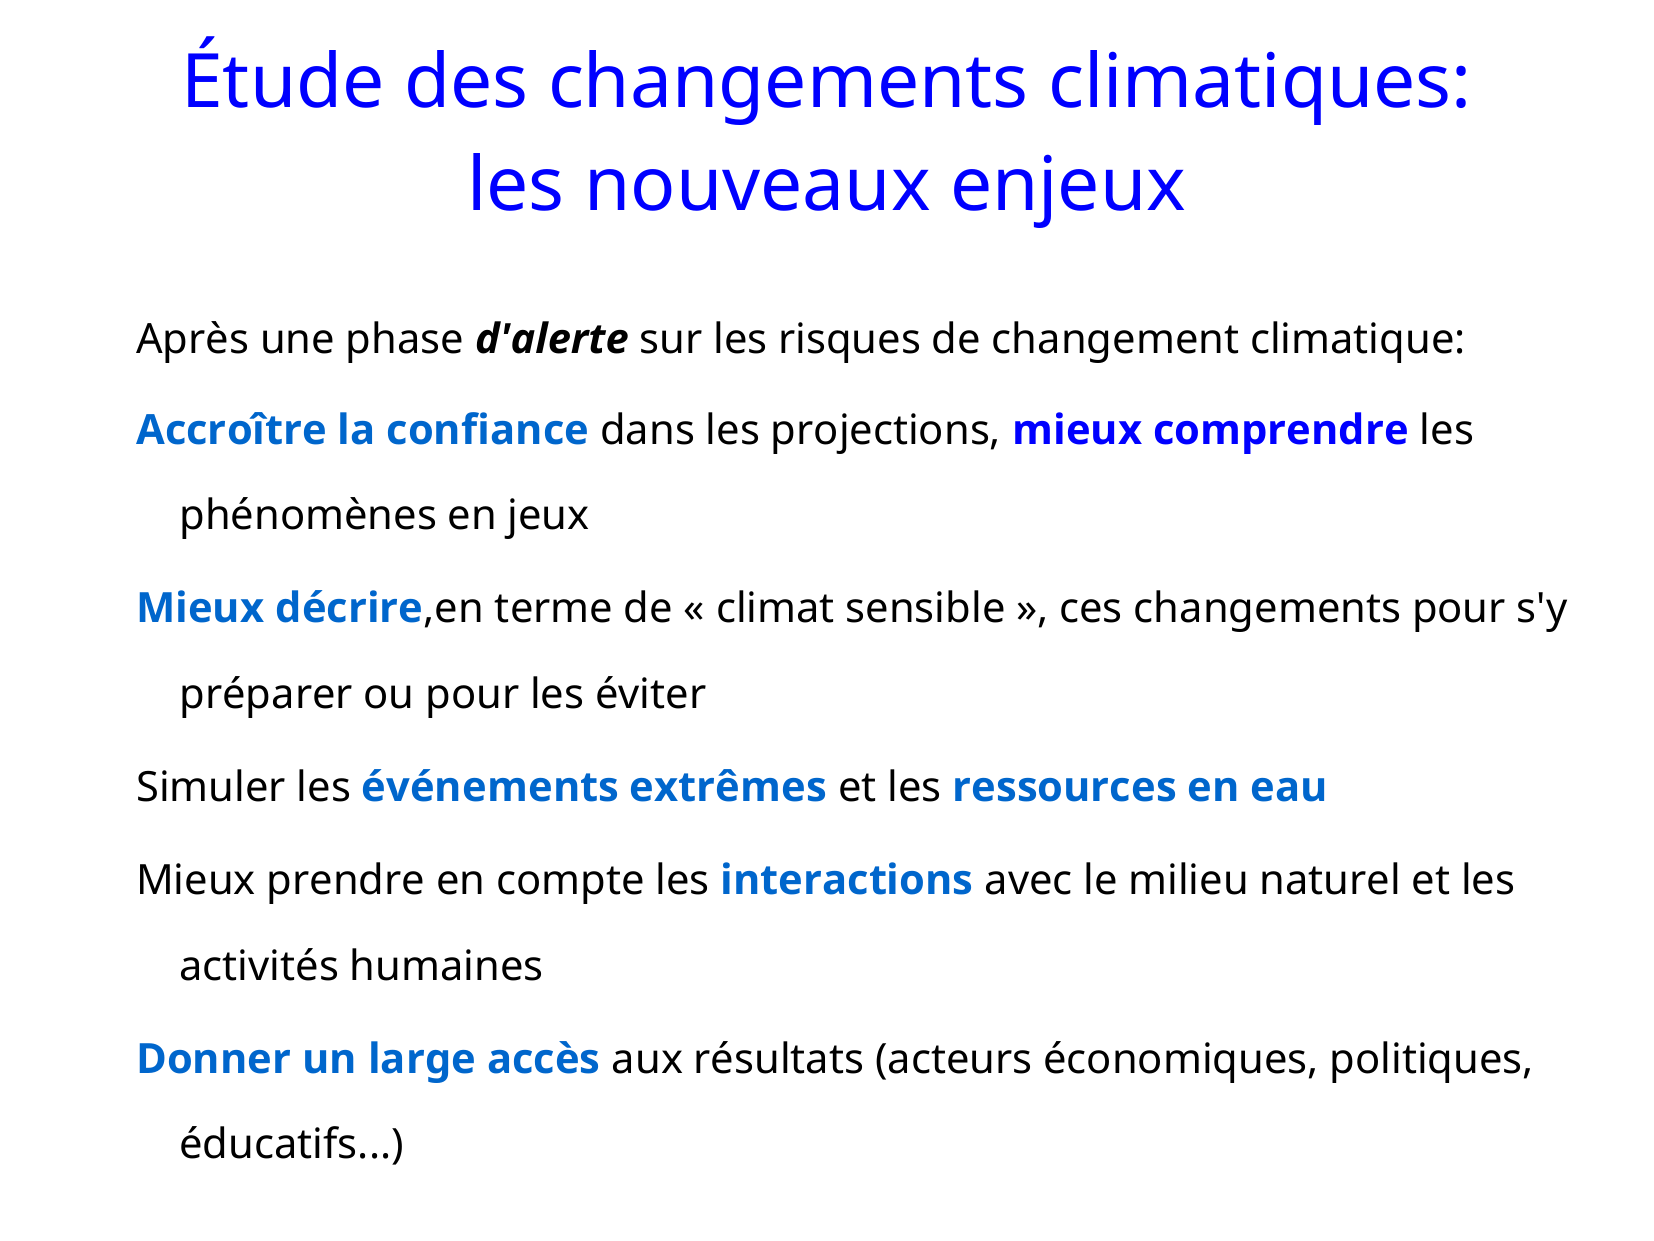

# Étude des changements climatiques: les nouveaux enjeux
Après une phase d'alerte sur les risques de changement climatique:
Accroître la confiance dans les projections, mieux comprendre les phénomènes en jeux
Mieux décrire,en terme de « climat sensible », ces changements pour s'y préparer ou pour les éviter
Simuler les événements extrêmes et les ressources en eau
Mieux prendre en compte les interactions avec le milieu naturel et les activités humaines
Donner un large accès aux résultats (acteurs économiques, politiques, éducatifs...)